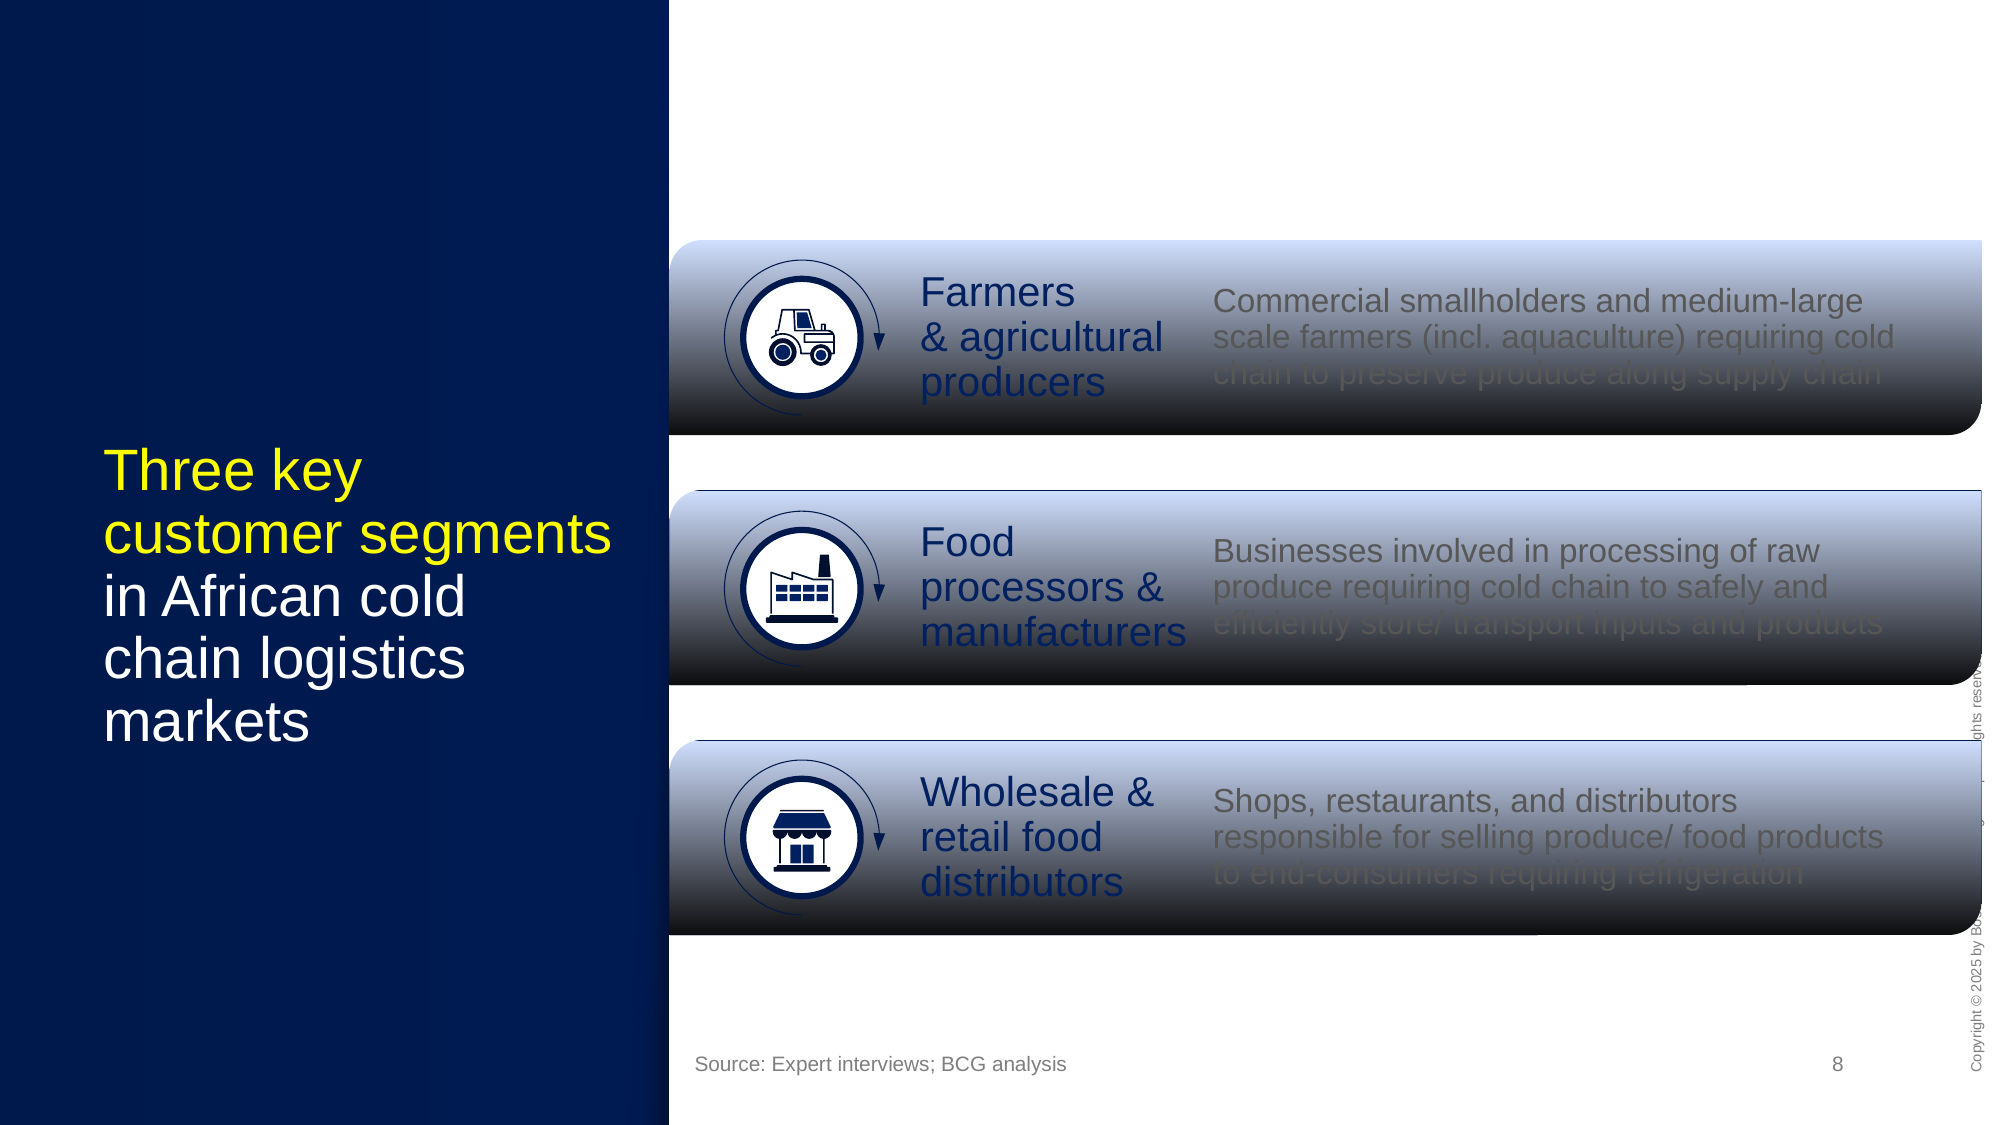

Farmers
& agricultural producers
Commercial smallholders and medium-large scale farmers (incl. aquaculture) requiring cold chain to preserve produce along supply chain
# Three key customer segments in African cold chain logistics markets
Food processors & manufacturers
Businesses involved in processing of raw produce requiring cold chain to safely and efficiently store/ transport inputs and products
Wholesale & retail food distributors
Shops, restaurants, and distributors responsible for selling produce/ food products to end-consumers requiring refrigeration
Source: Expert interviews; BCG analysis